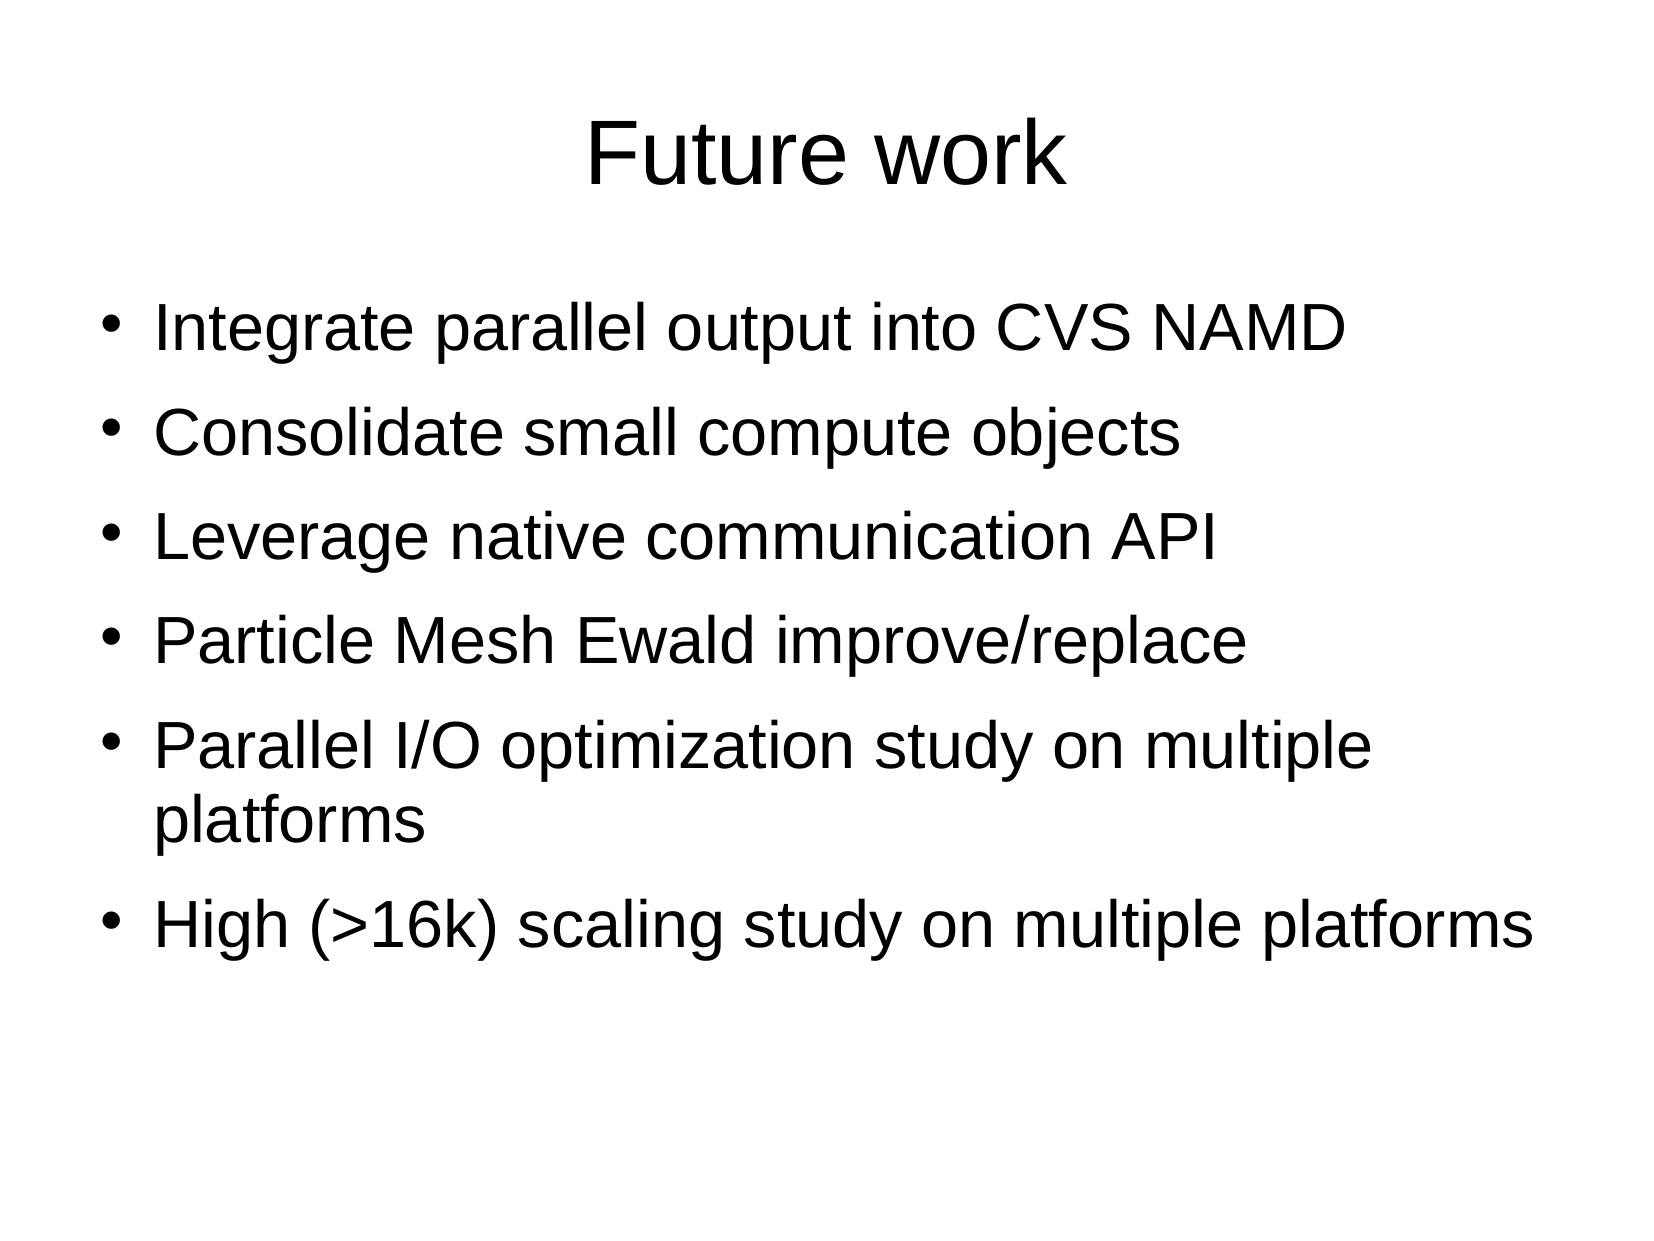

# Future work
Integrate parallel output into CVS NAMD
Consolidate small compute objects
Leverage native communication API
Particle Mesh Ewald improve/replace
Parallel I/O optimization study on multiple platforms
High (>16k) scaling study on multiple platforms